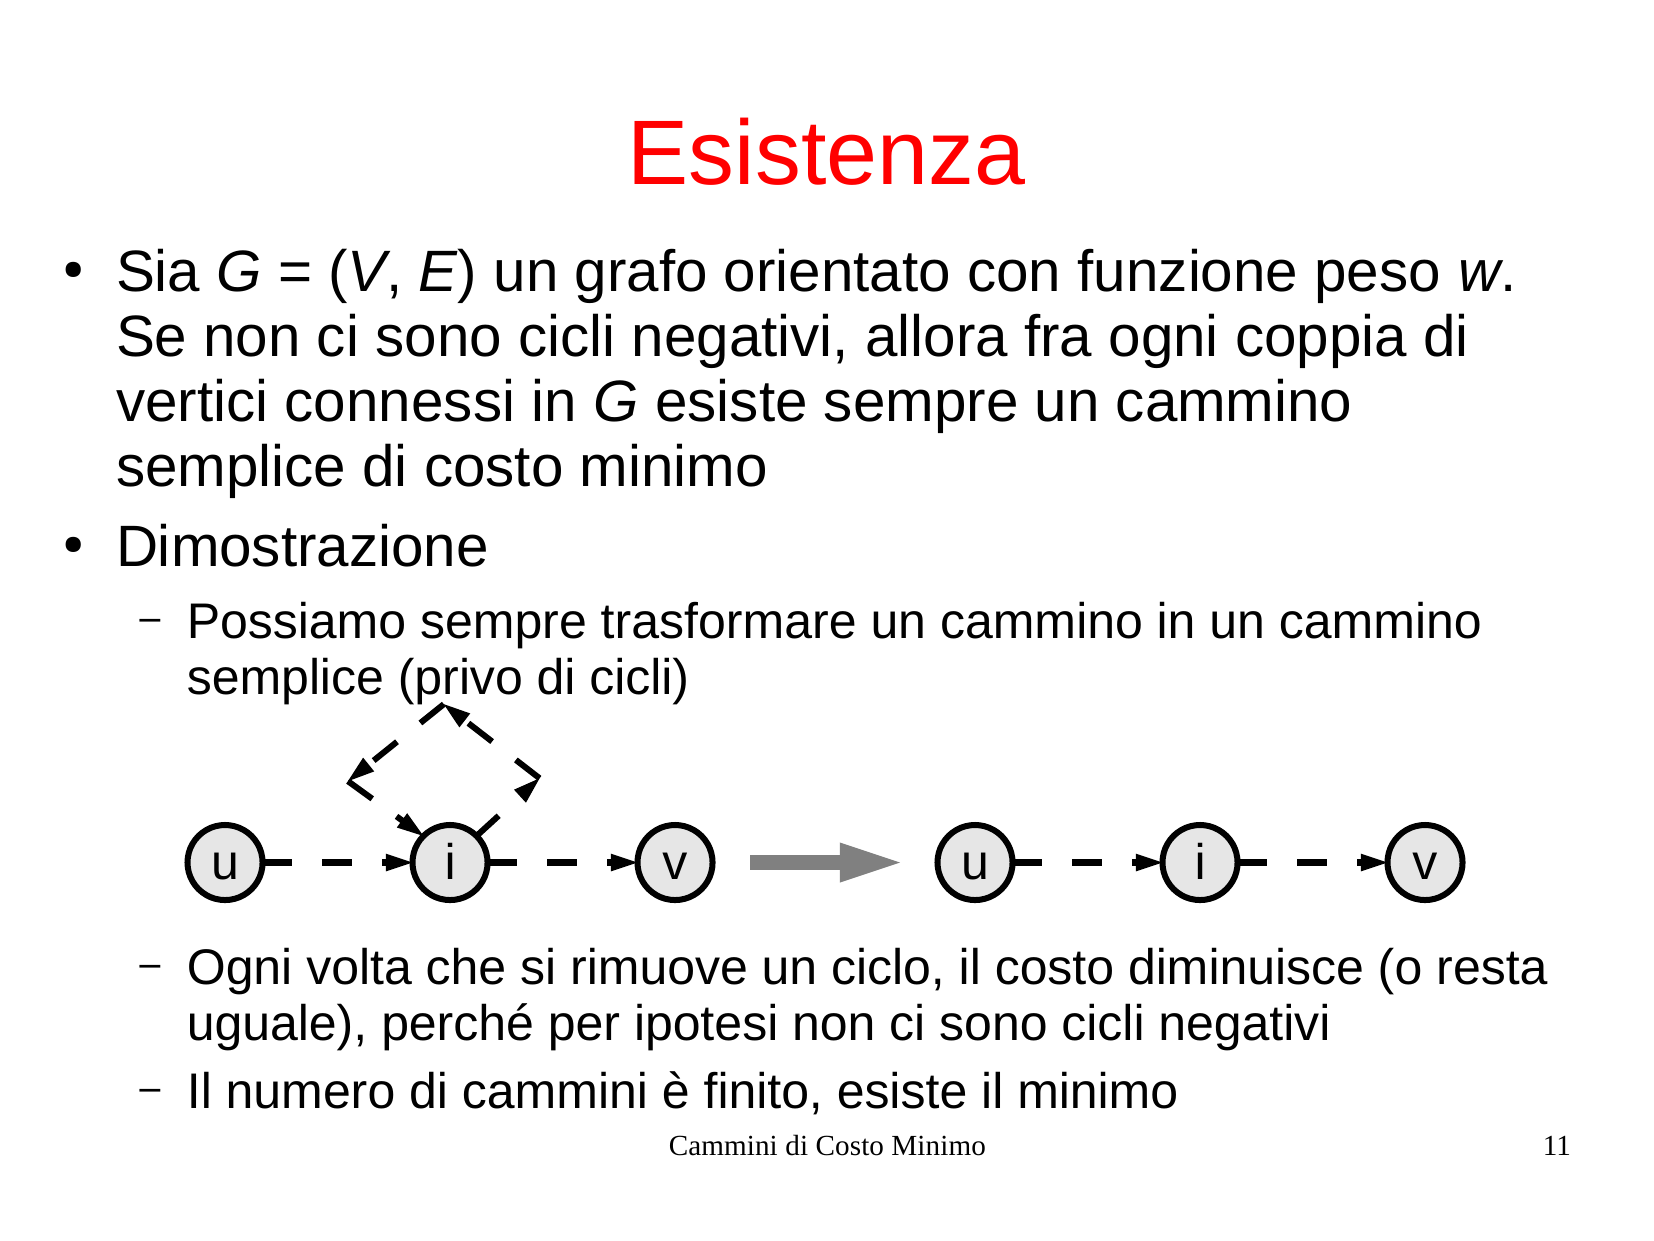

# Esistenza
Sia G = (V, E) un grafo orientato con funzione peso w. Se non ci sono cicli negativi, allora fra ogni coppia di vertici connessi in G esiste sempre un cammino semplice di costo minimo
Dimostrazione
Possiamo sempre trasformare un cammino in un cammino semplice (privo di cicli)
Ogni volta che si rimuove un ciclo, il costo diminuisce (o resta uguale), perché per ipotesi non ci sono cicli negativi
Il numero di cammini è finito, esiste il minimo
u
i
v
u
i
v
Cammini di Costo Minimo
11